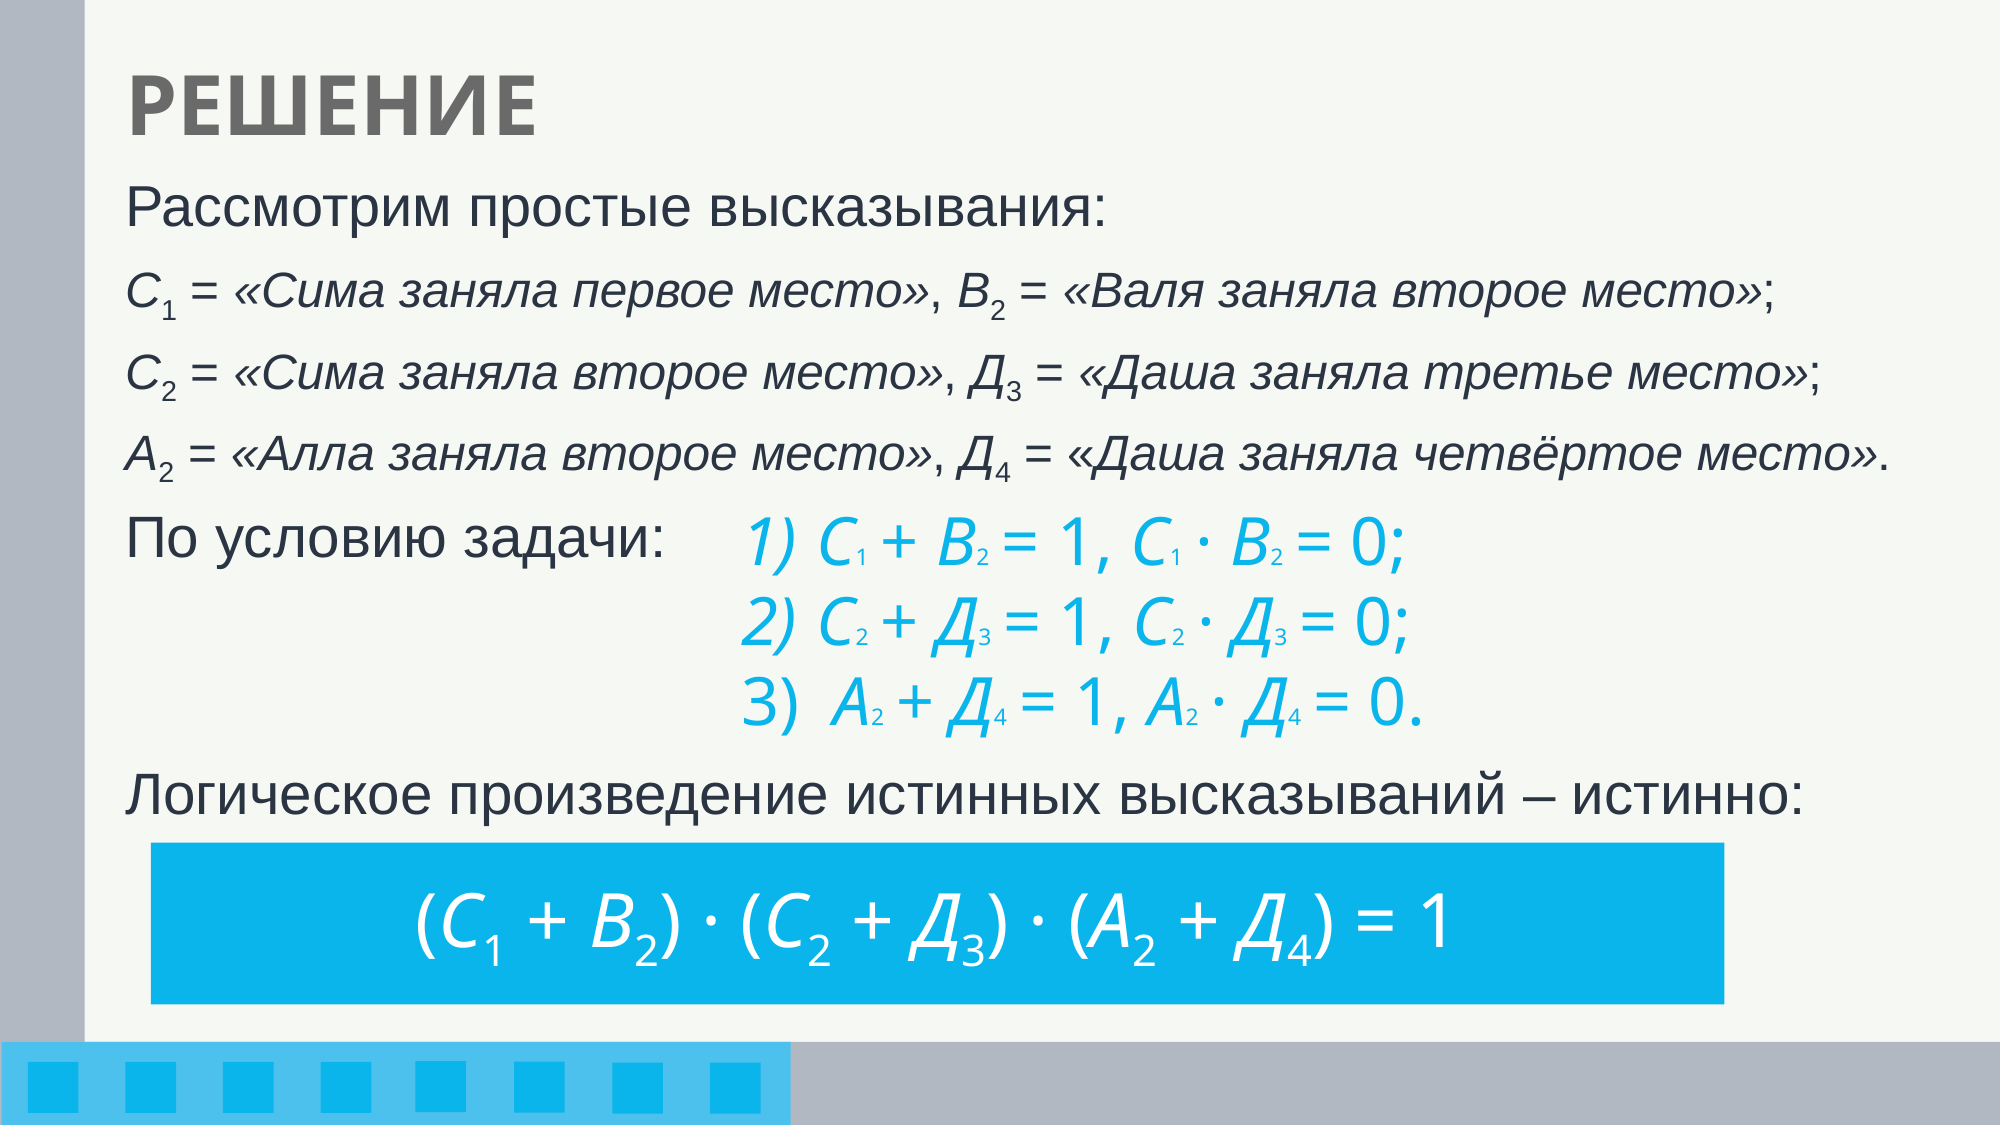

# РЕШЕНИЕ
Рассмотрим простые высказывания:
С1 = «Сима заняла первое место», В2 = «Валя заняла второе место»;
С2 = «Сима заняла второе место», Д3 = «Даша заняла третье место»;
А2 = «Алла заняла второе место», Д4 = «Даша заняла четвёртое место».
С1 + В2 = 1, С1 · В2 = 0;
С2 + Д3 = 1, С2 · Д3 = 0;
 А2 + Д4 = 1, А2 · Д4 = 0.
По условию задачи:
Логическое произведение истинных высказываний – истинно:
(С1 + В2) · (С2 + Д3) · (А2 + Д4) = 1